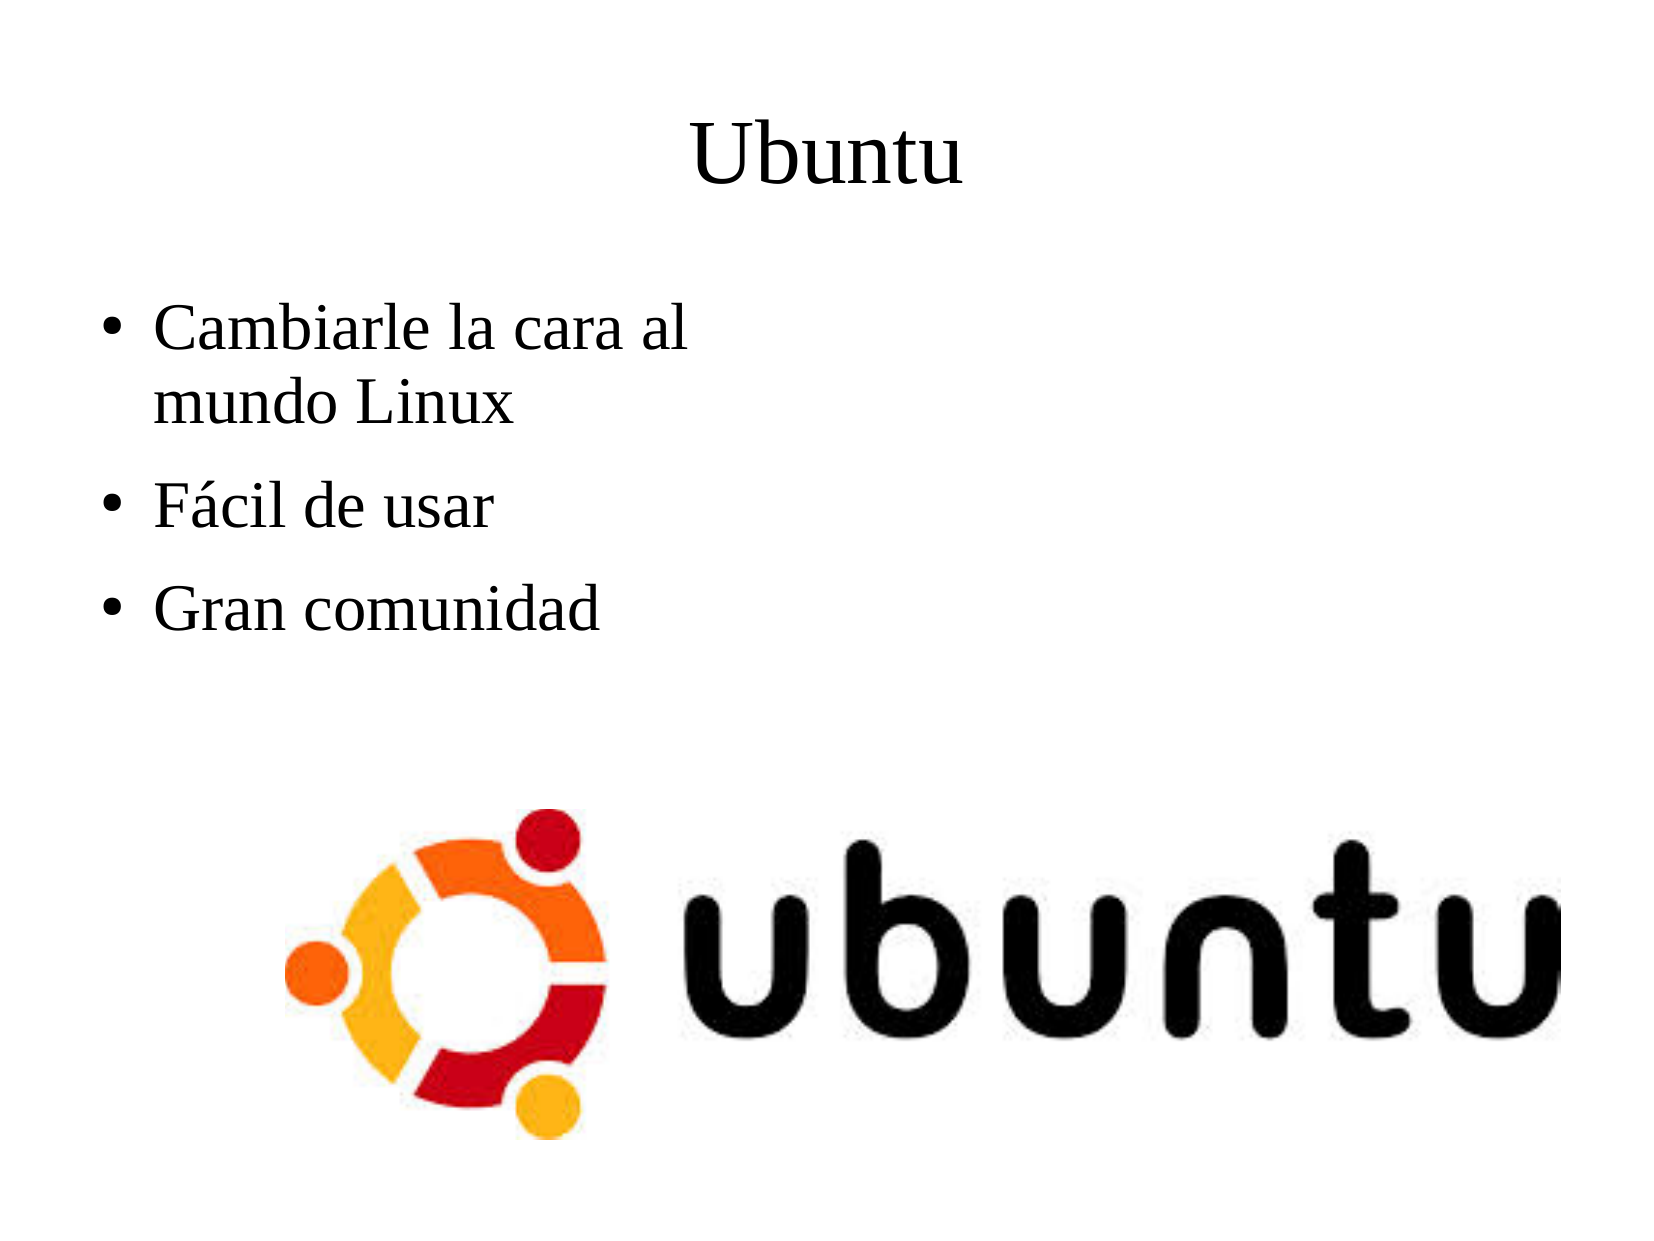

# Ubuntu
Cambiarle la cara al mundo Linux
Fácil de usar
Gran comunidad